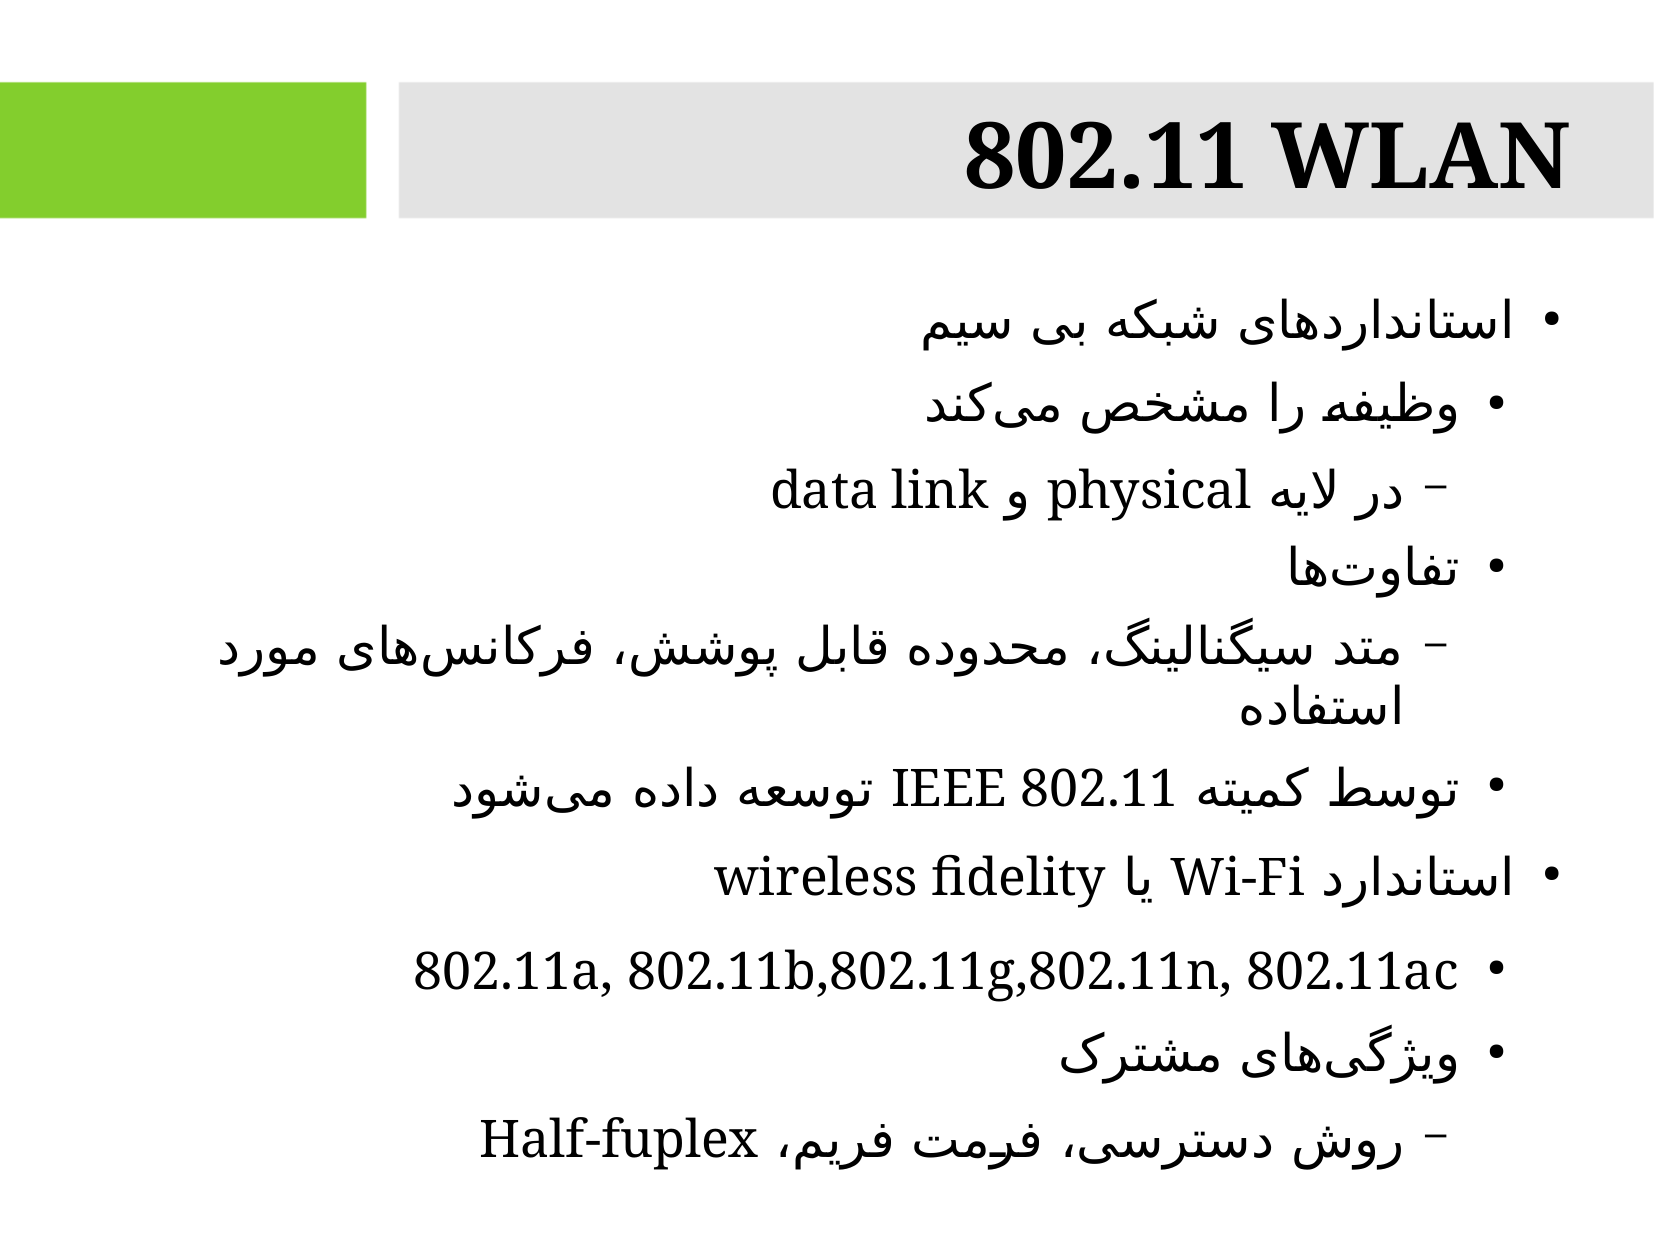

# 802.11 WLAN
استانداردهای شبکه بی سیم
وظیفه را مشخص می‌کند
در لایه physical و data link
تفاوت‌ها
متد سیگنالینگ، محدوده قابل پوشش، فرکانس‌های مورد استفاده
توسط کمیته IEEE 802.11 توسعه داده می‌شود
استاندارد Wi-Fi یا wireless fidelity
802.11a, 802.11b,802.11g,802.11n, 802.11ac
ویژگی‌های مشترک
روش دسترسی، فرمت فریم، Half-fuplex